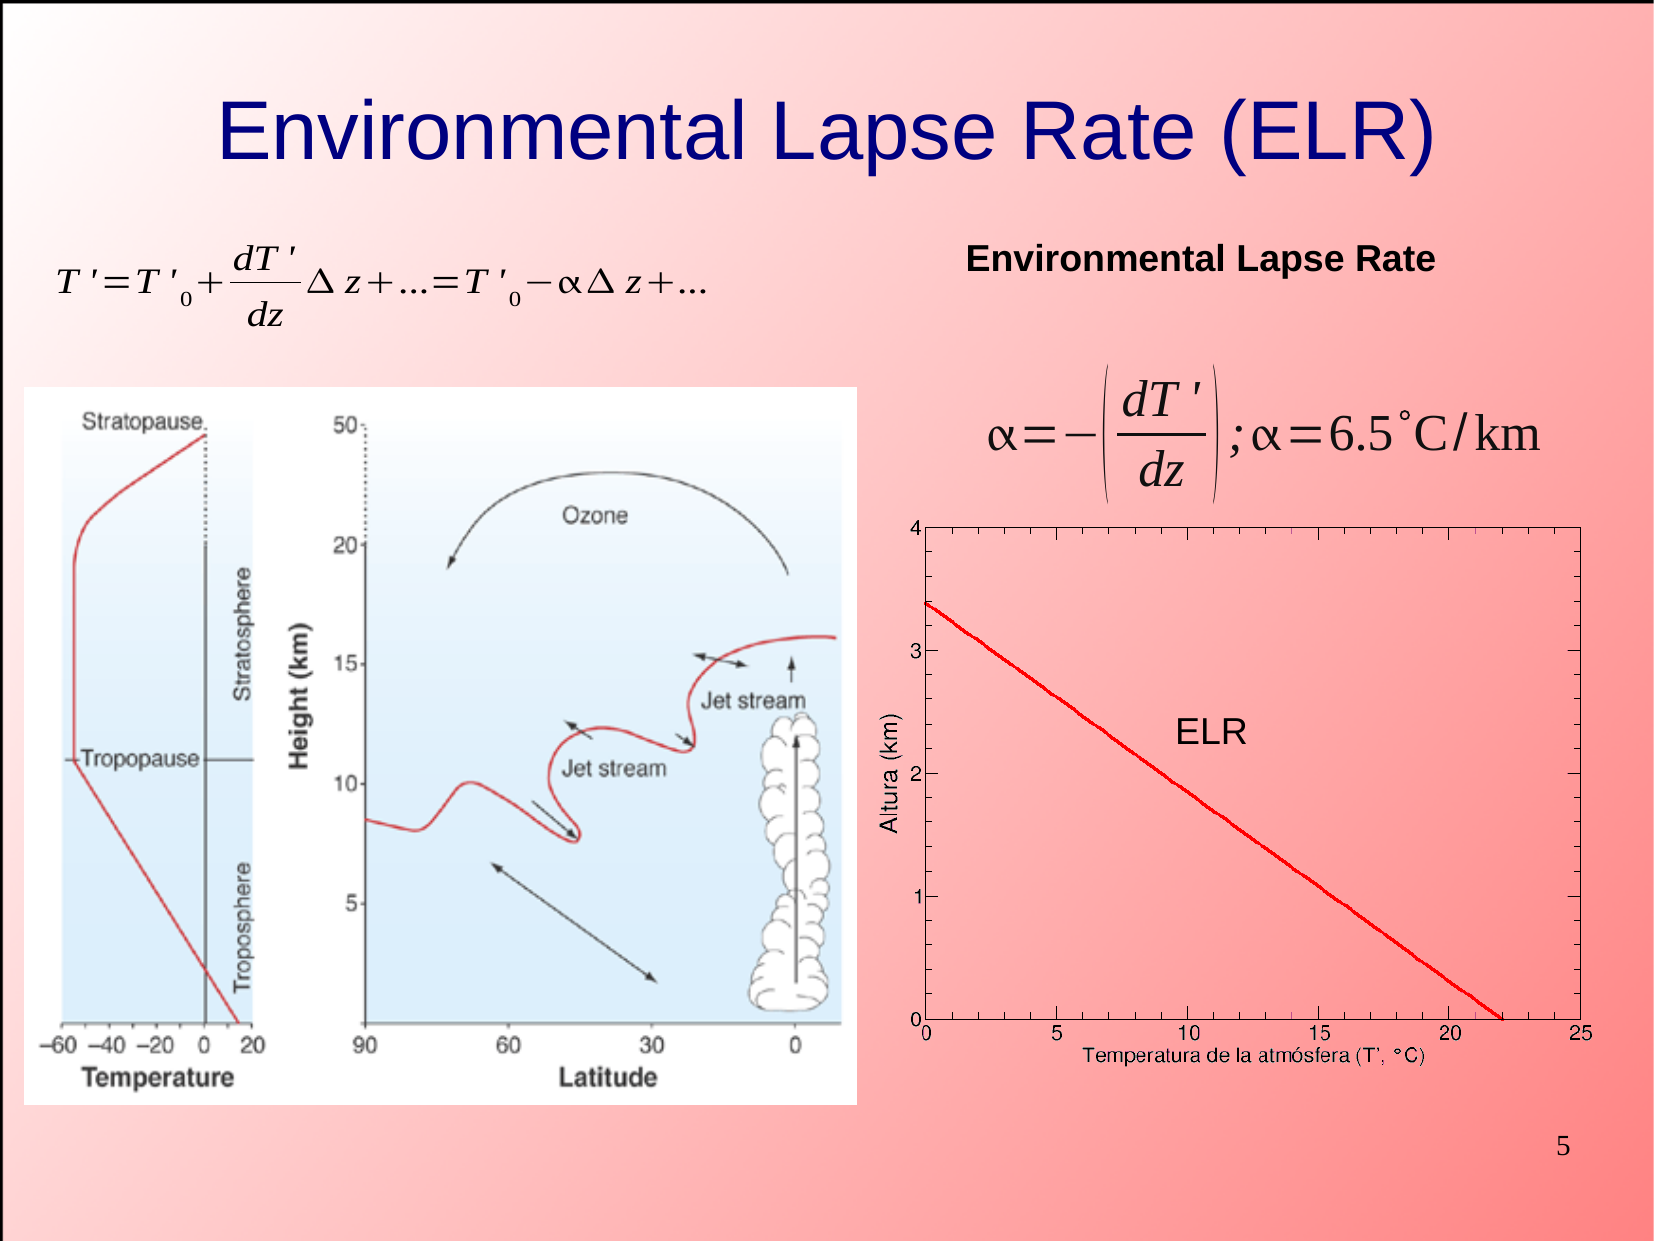

# Environmental Lapse Rate (ELR)
Environmental Lapse Rate
ELR
5